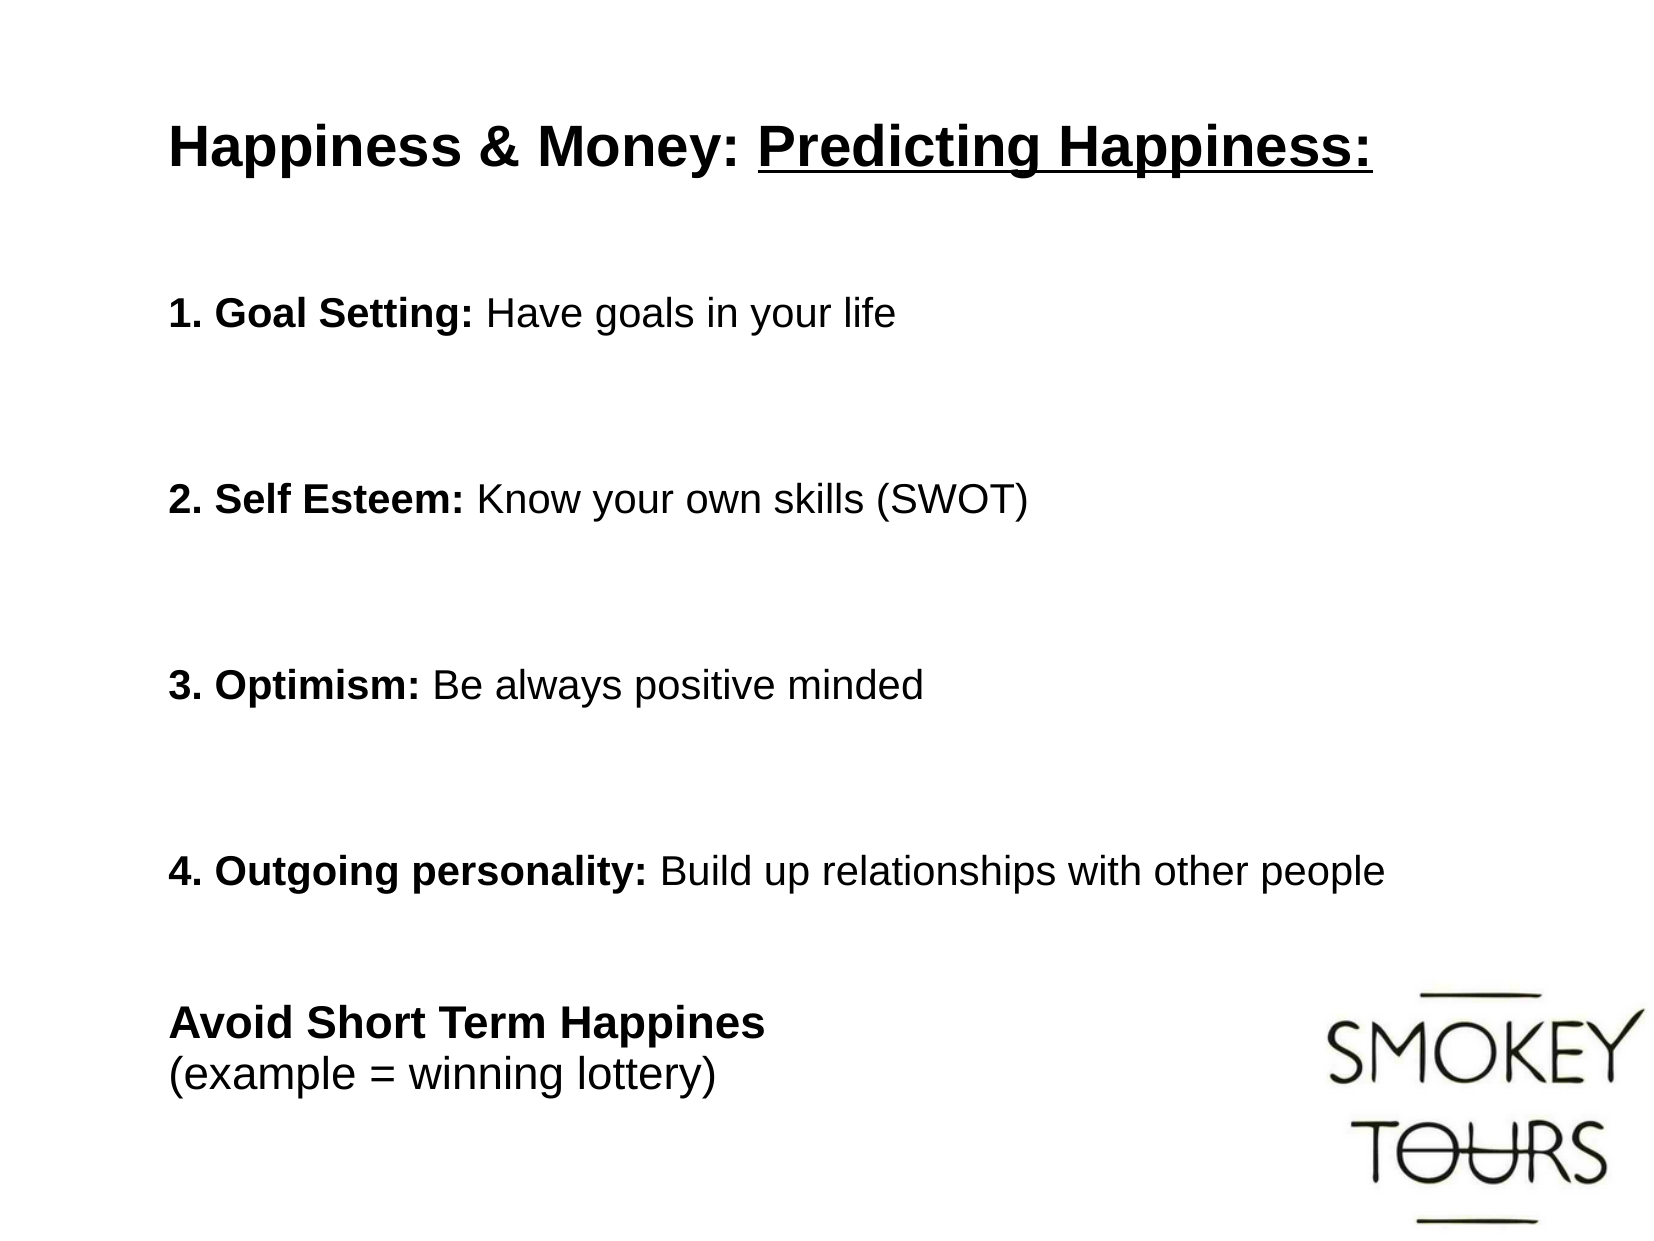

Happiness & Money: Predicting Happiness:
1. Goal Setting: Have goals in your life
2. Self Esteem: Know your own skills (SWOT)
3. Optimism: Be always positive minded
4. Outgoing personality: Build up relationships with other people
Avoid Short Term Happines
(example = winning lottery)